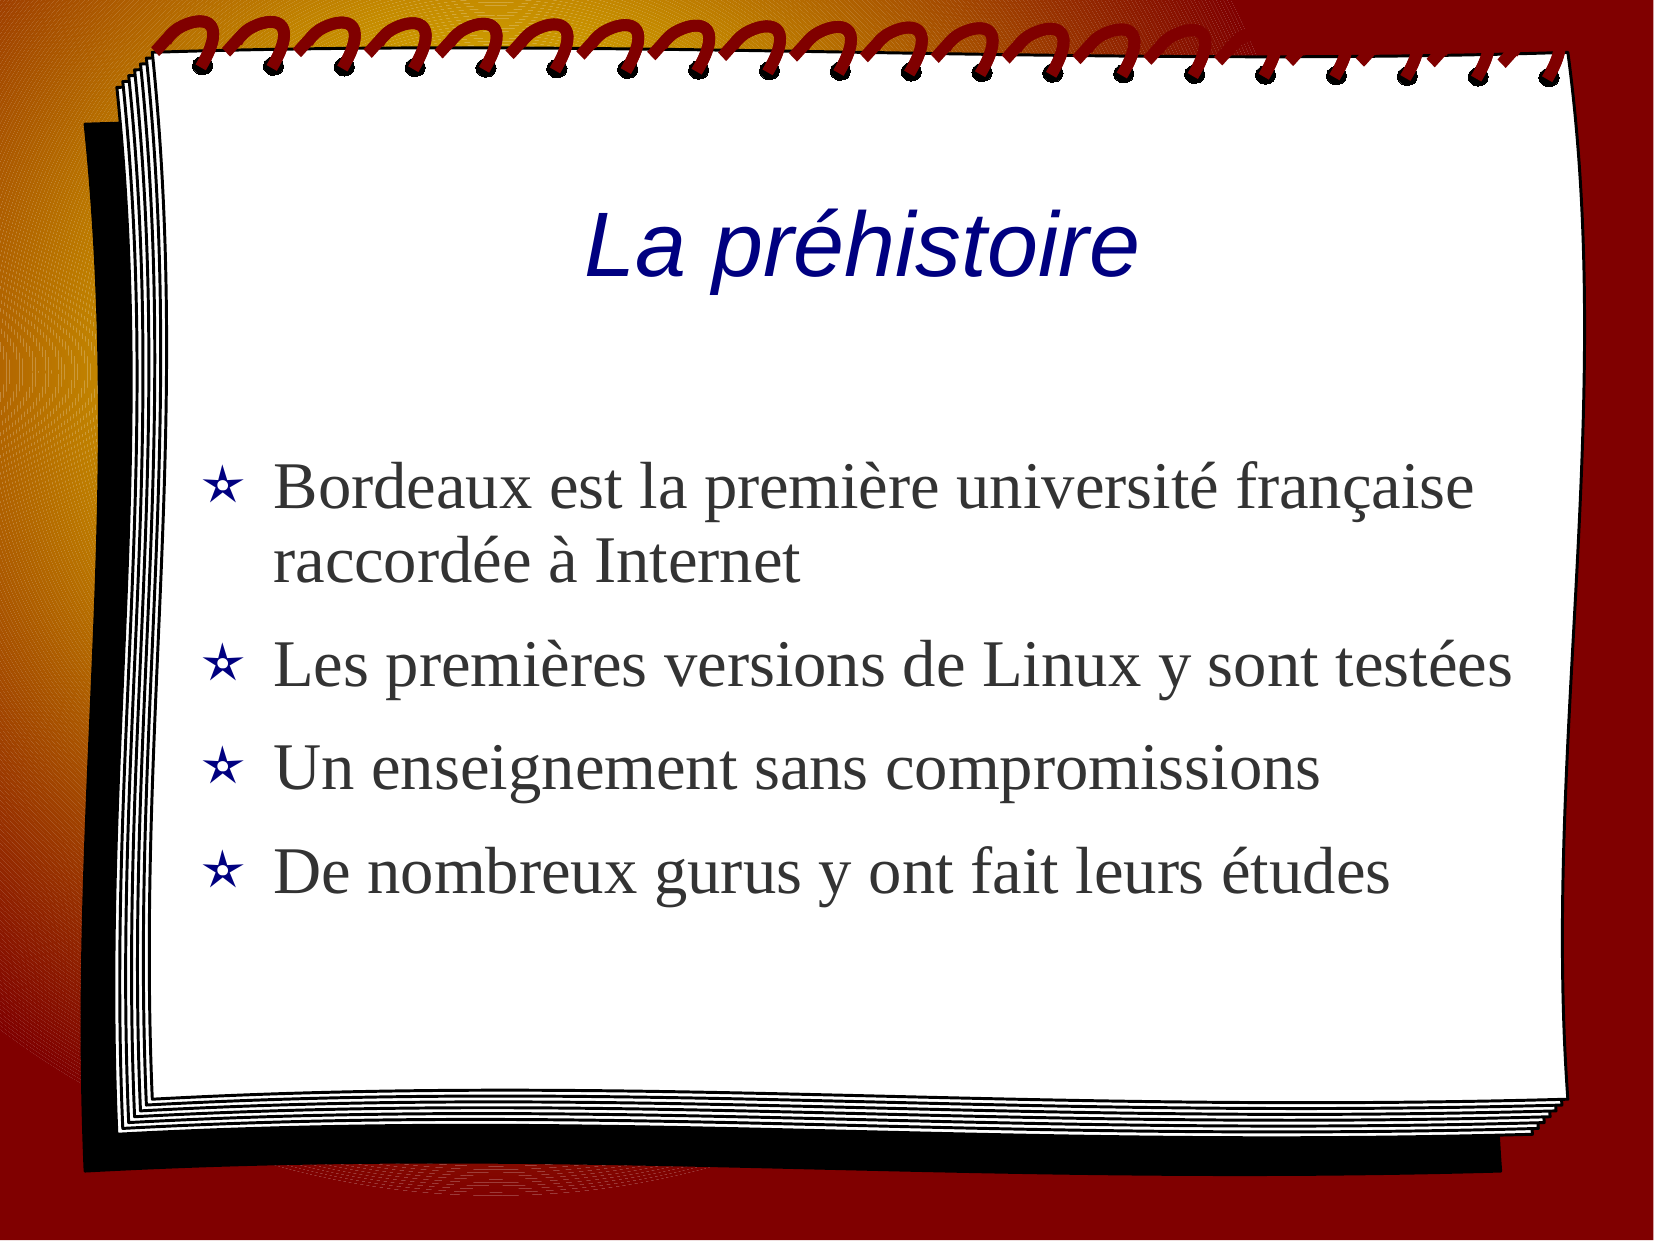

# La préhistoire
Bordeaux est la première université française raccordée à Internet
Les premières versions de Linux y sont testées
Un enseignement sans compromissions
De nombreux gurus y ont fait leurs études